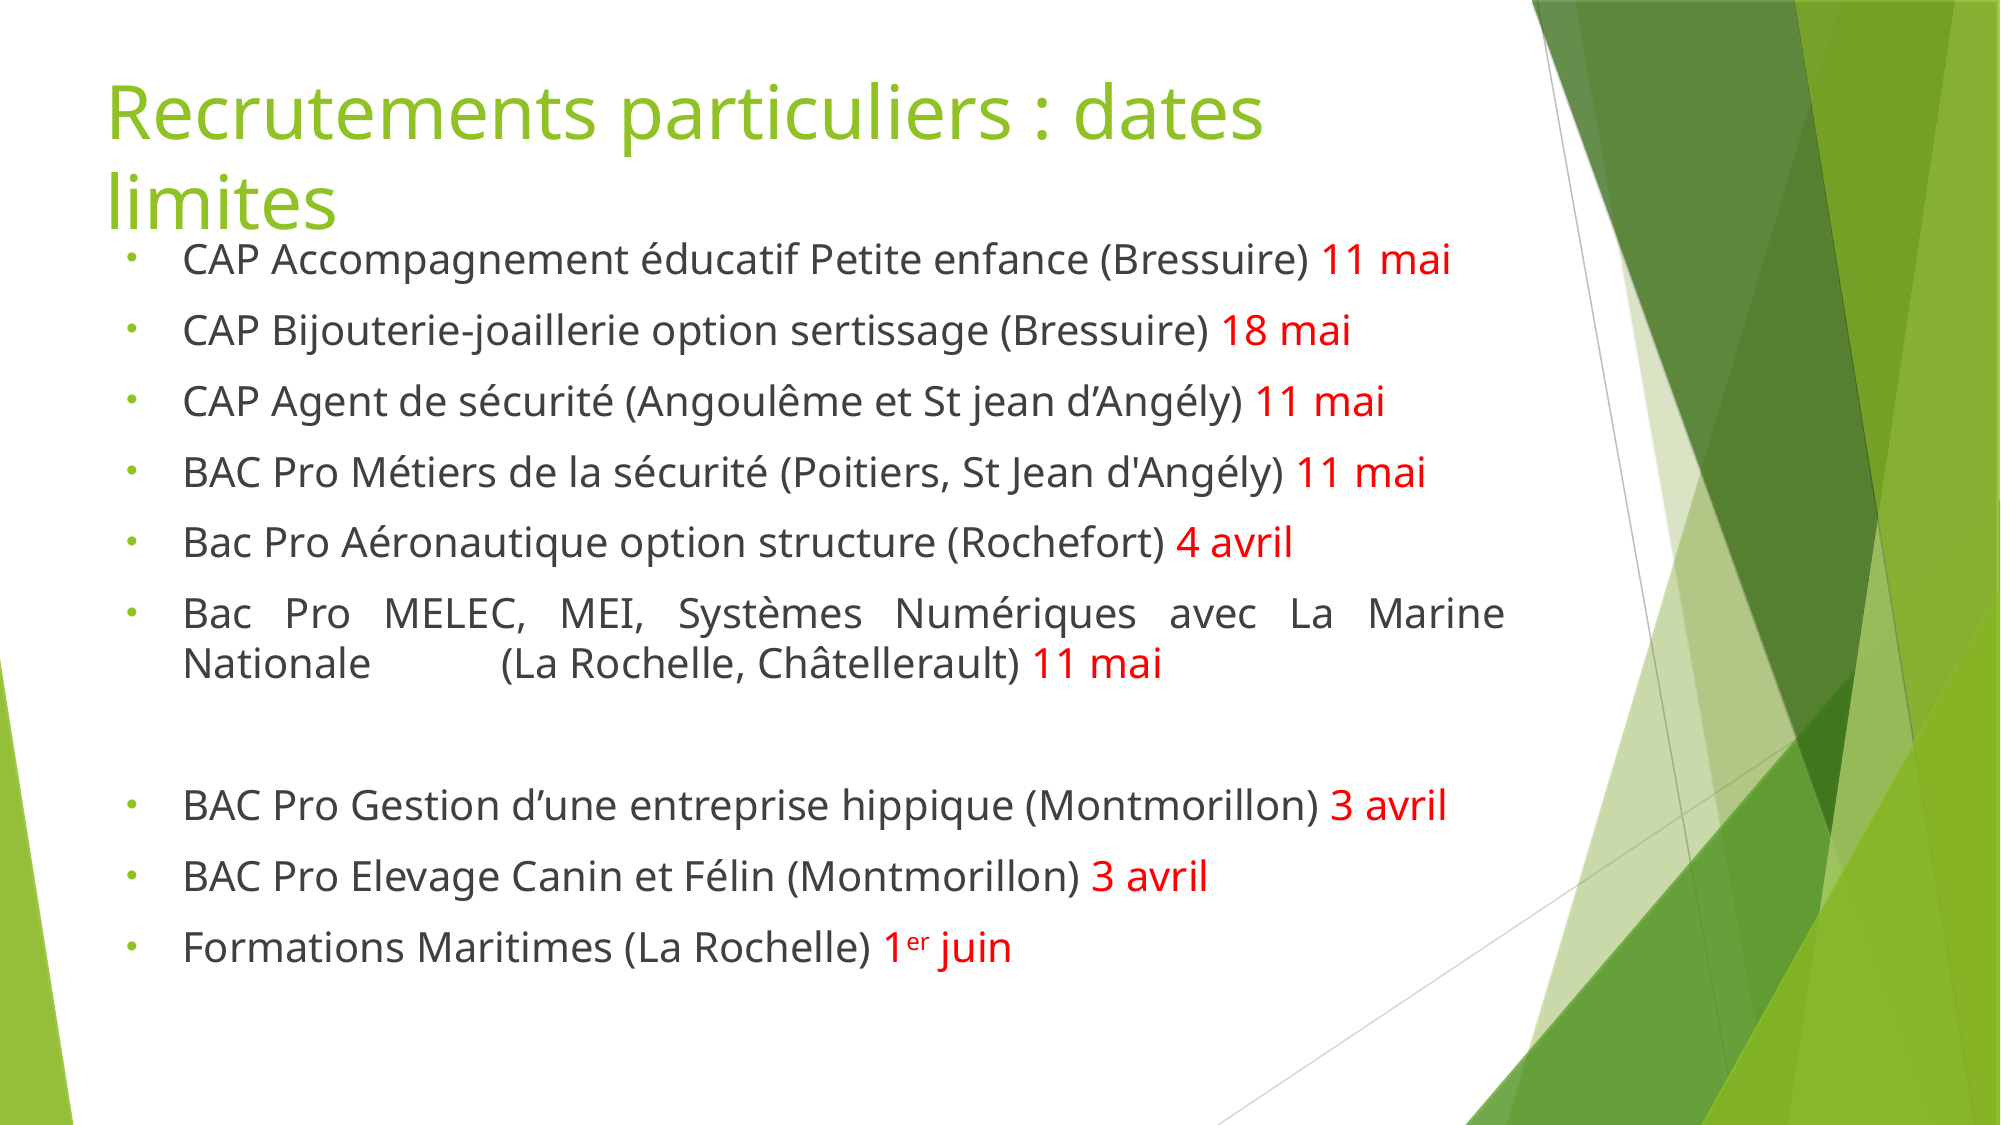

# Recrutements particuliers : dates limites
CAP Accompagnement éducatif Petite enfance (Bressuire) 11 mai
CAP Bijouterie-joaillerie option sertissage (Bressuire) 18 mai
CAP Agent de sécurité (Angoulême et St jean d’Angély) 11 mai
BAC Pro Métiers de la sécurité (Poitiers, St Jean d'Angély) 11 mai
Bac Pro Aéronautique option structure (Rochefort) 4 avril
Bac Pro MELEC, MEI, Systèmes Numériques avec La Marine Nationale (La Rochelle, Châtellerault) 11 mai
BAC Pro Gestion d’une entreprise hippique (Montmorillon) 3 avril
BAC Pro Elevage Canin et Félin (Montmorillon) 3 avril
Formations Maritimes (La Rochelle) 1er juin